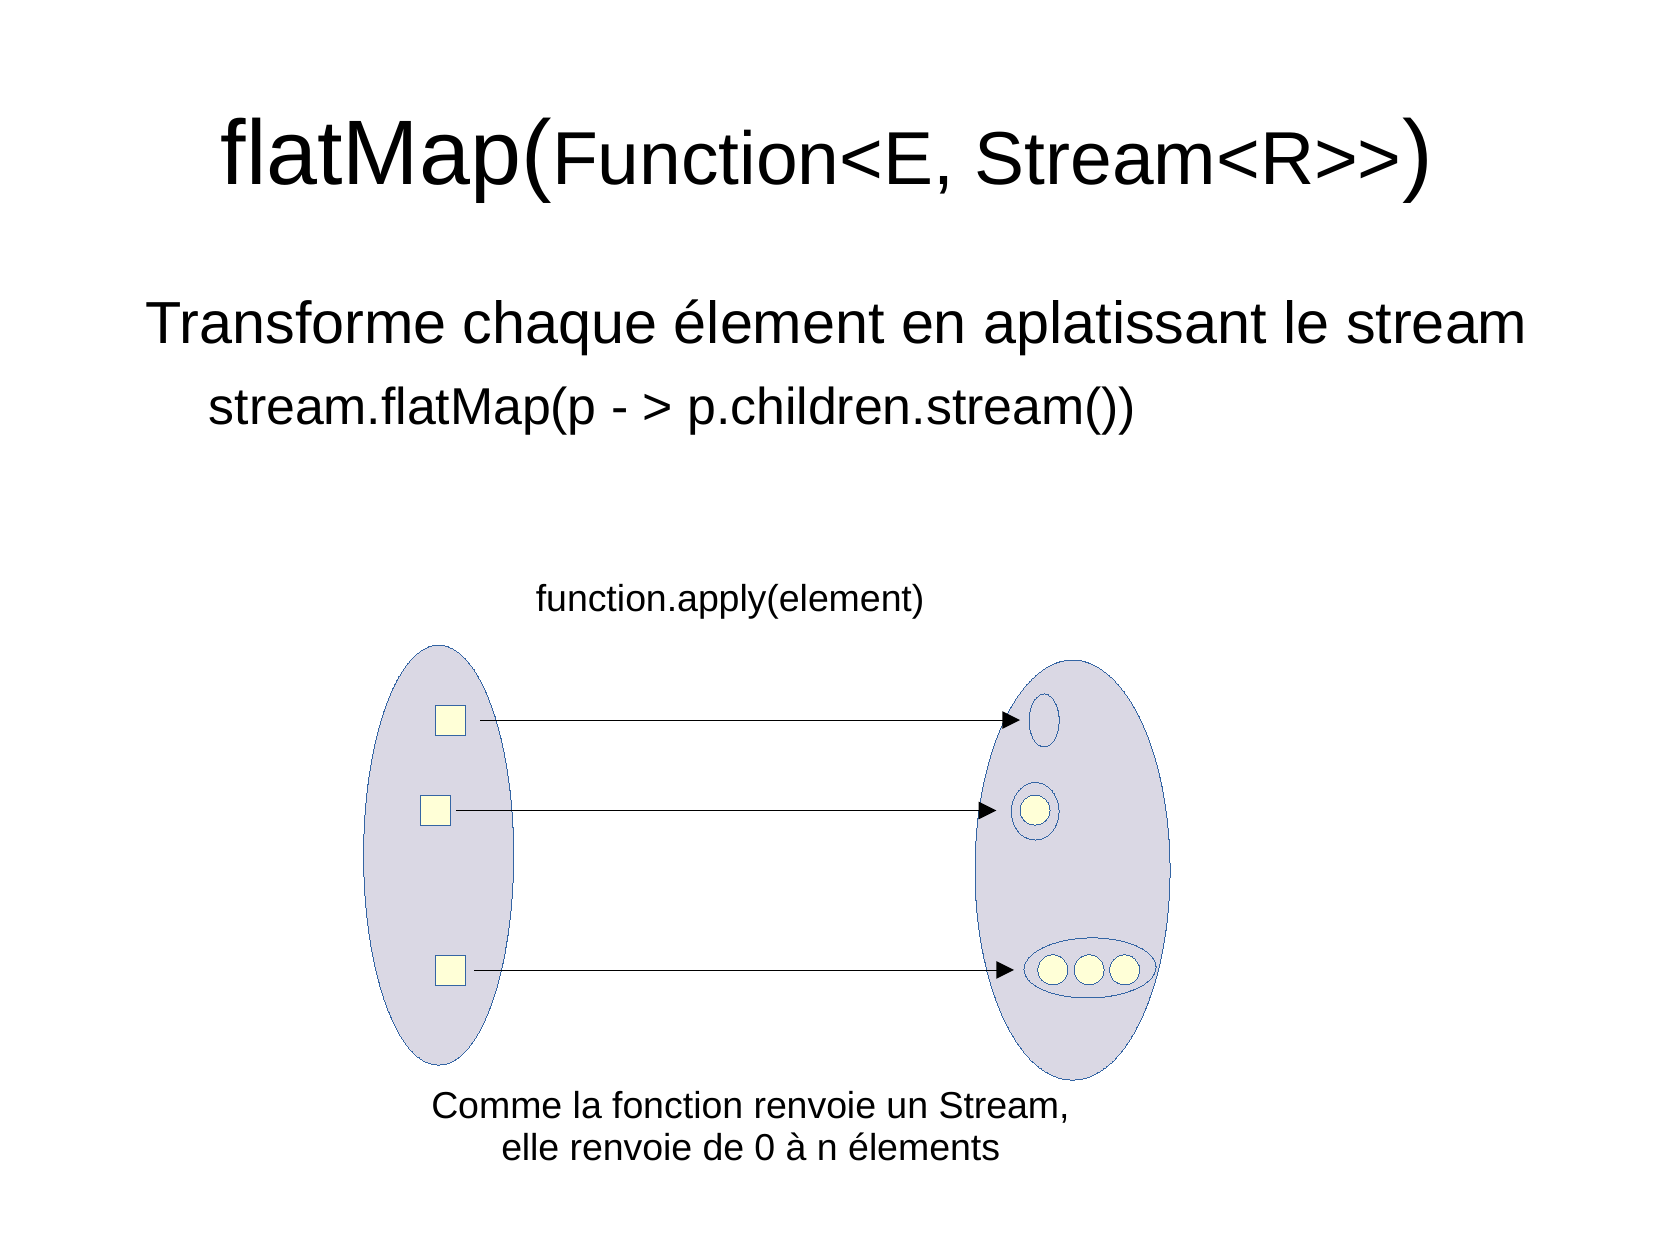

# flatMap(Function<E, Stream<R>>)
Transforme chaque élement en aplatissant le stream
stream.flatMap(p - > p.children.stream())
function.apply(element)
Comme la fonction renvoie un Stream,
elle renvoie de 0 à n élements